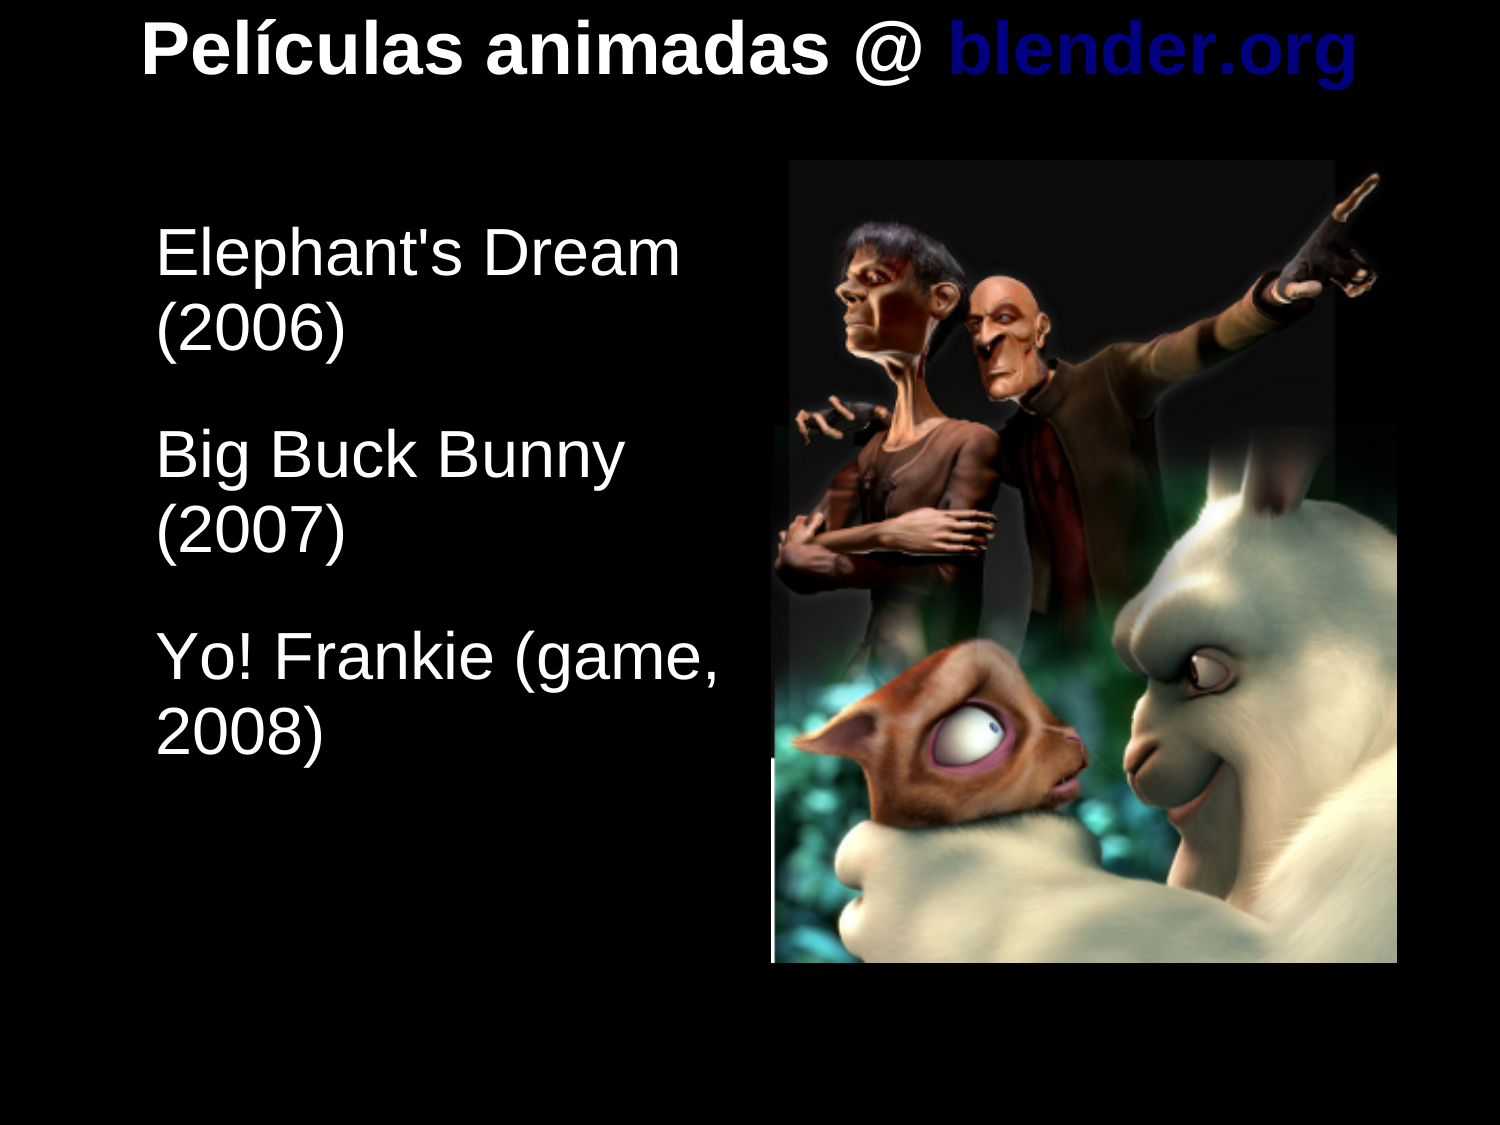

# Películas animadas @ blender.org
Elephant's Dream (2006)
Big Buck Bunny (2007)
Yo! Frankie (game, 2008)